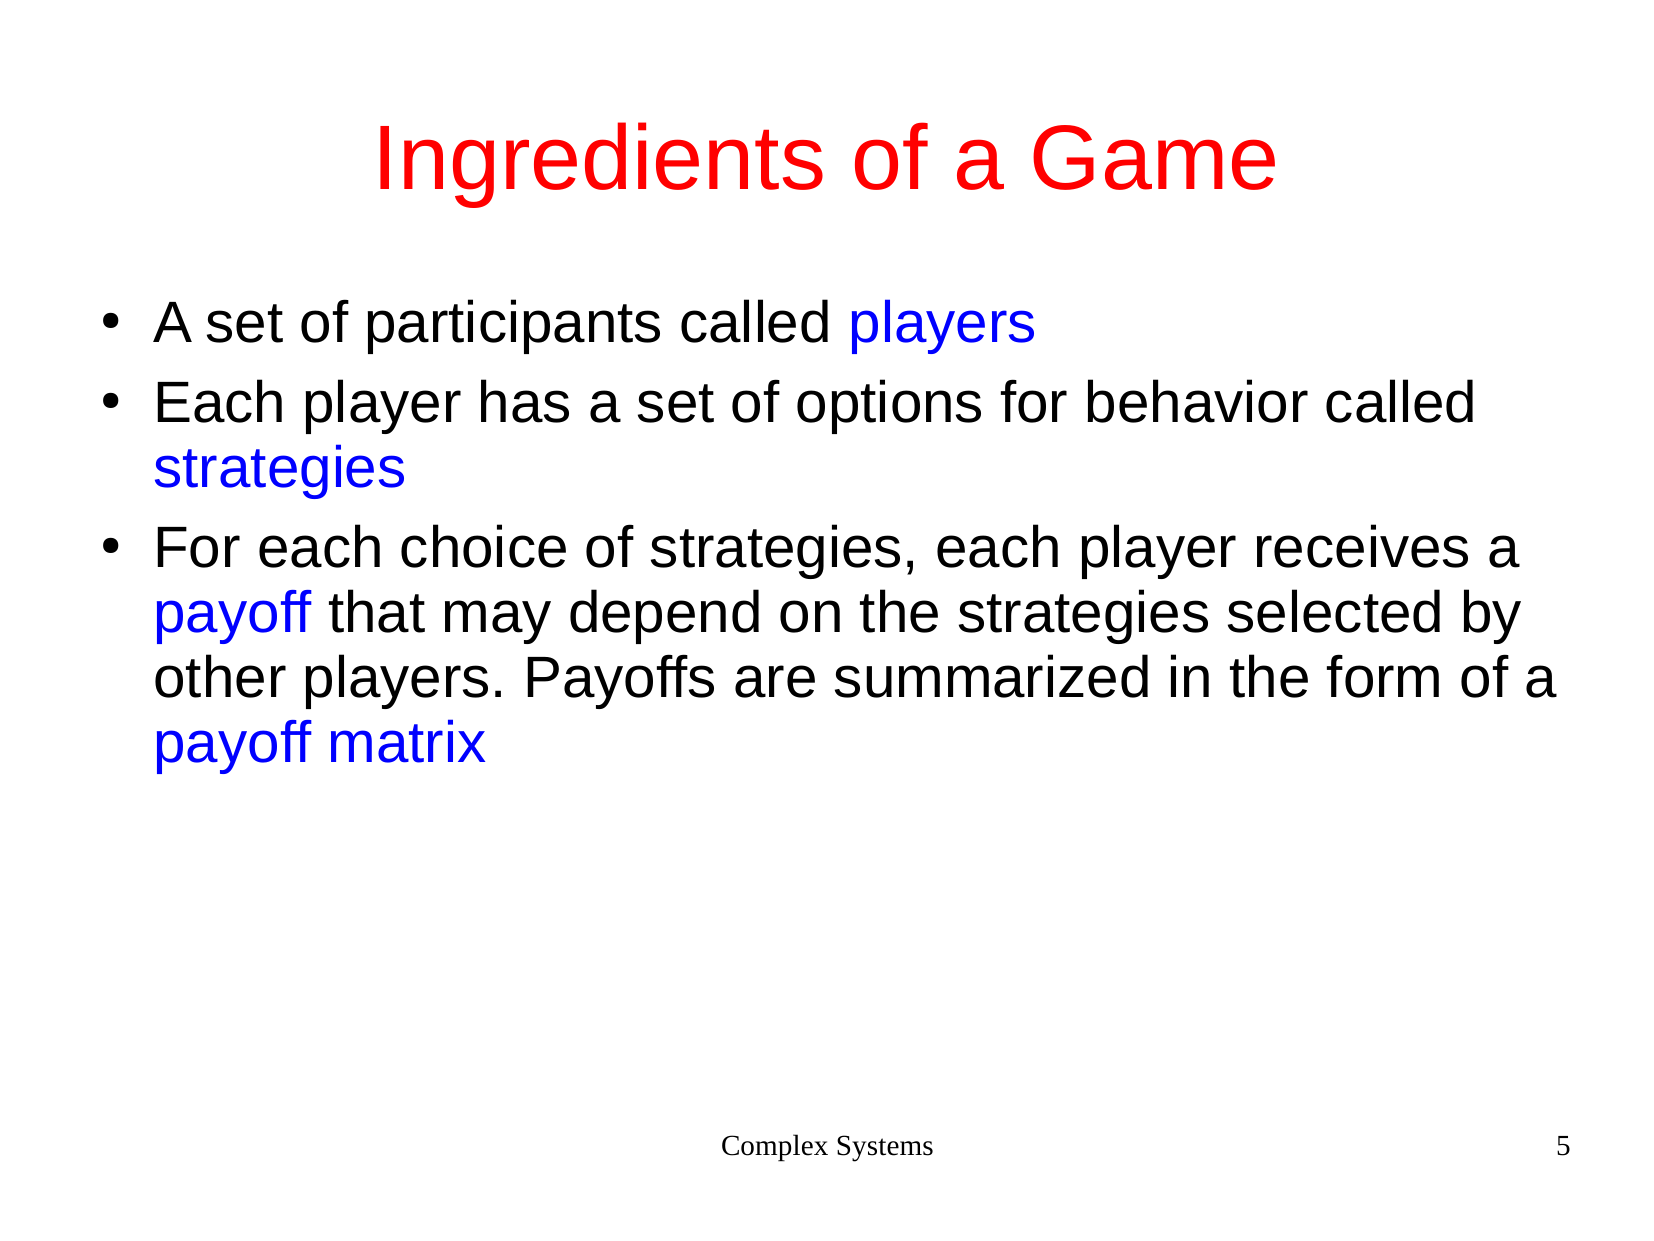

# Ingredients of a Game
A set of participants called players
Each player has a set of options for behavior called strategies
For each choice of strategies, each player receives a payoff that may depend on the strategies selected by other players. Payoffs are summarized in the form of a payoff matrix
Complex Systems
5